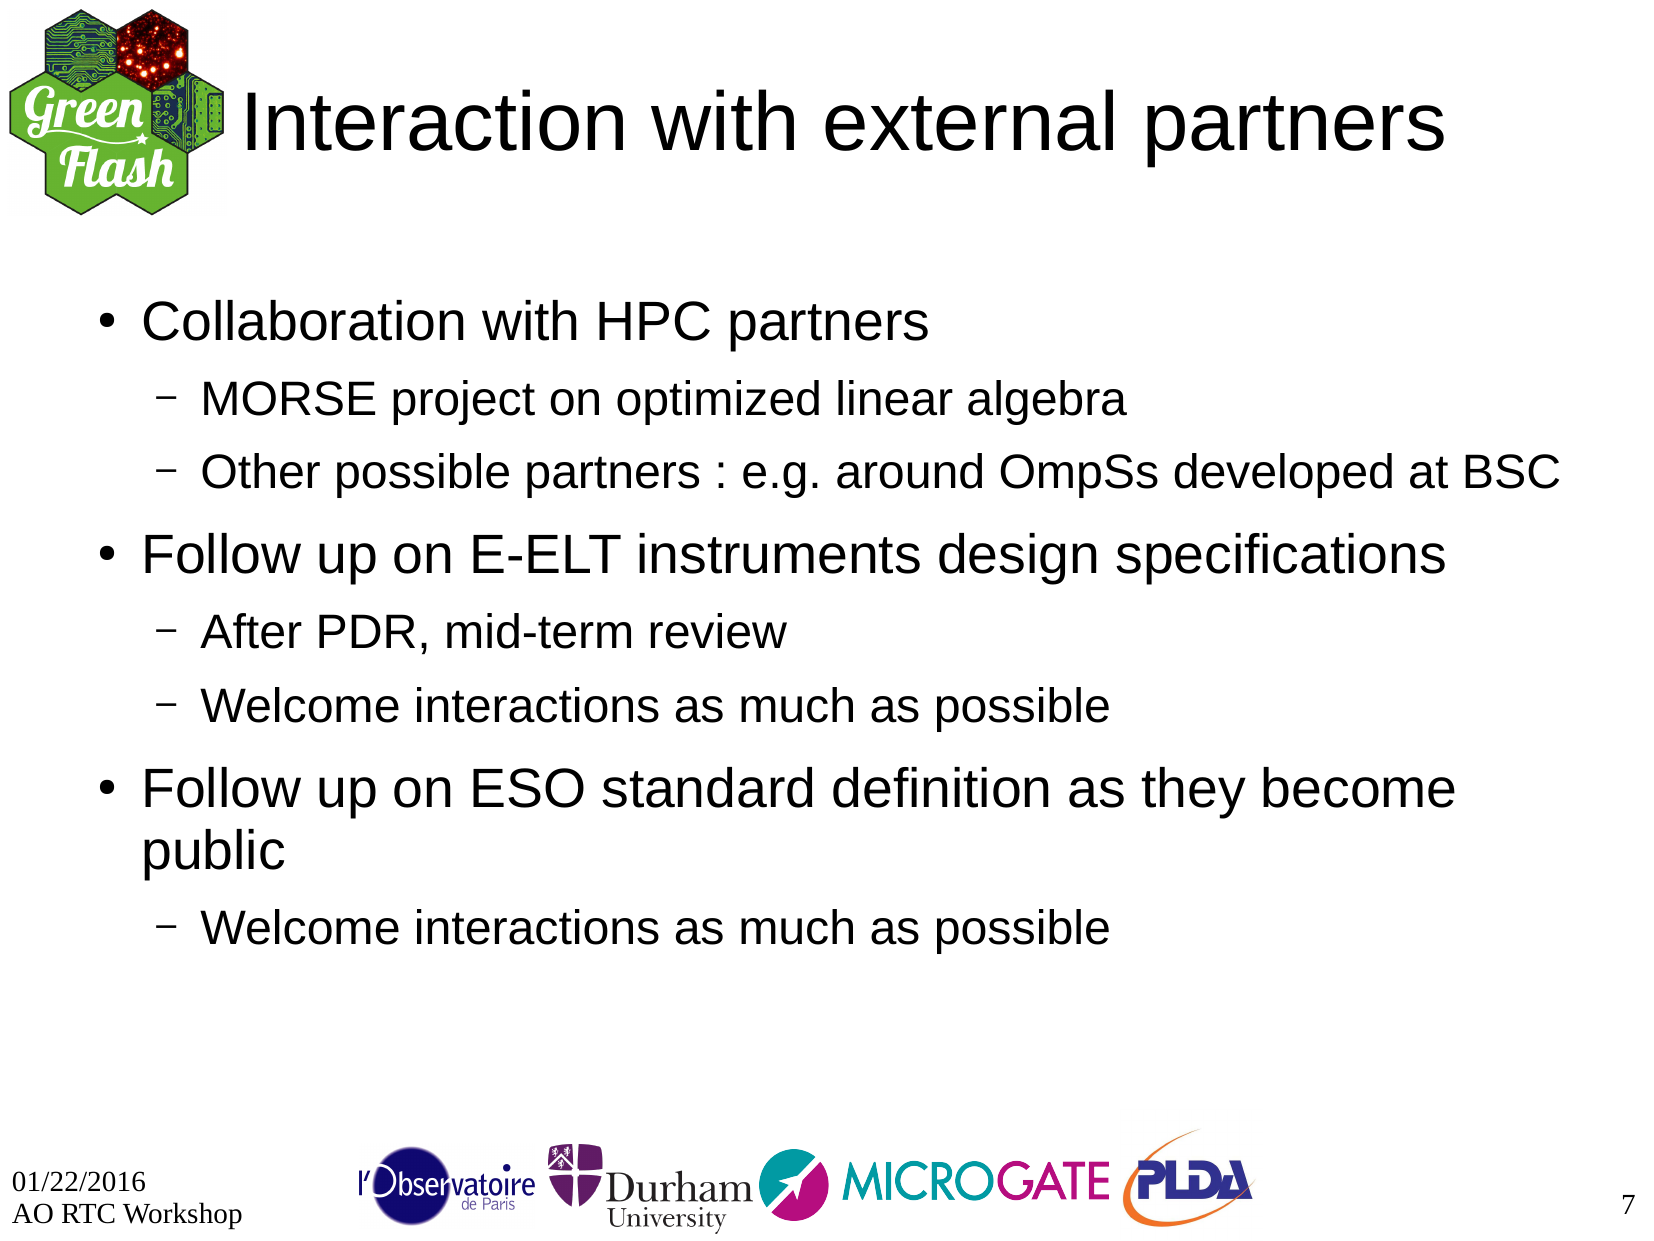

# Interaction with external partners
Collaboration with HPC partners
MORSE project on optimized linear algebra
Other possible partners : e.g. around OmpSs developed at BSC
Follow up on E-ELT instruments design specifications
After PDR, mid-term review
Welcome interactions as much as possible
Follow up on ESO standard definition as they become public
Welcome interactions as much as possible
01/22/2016
7